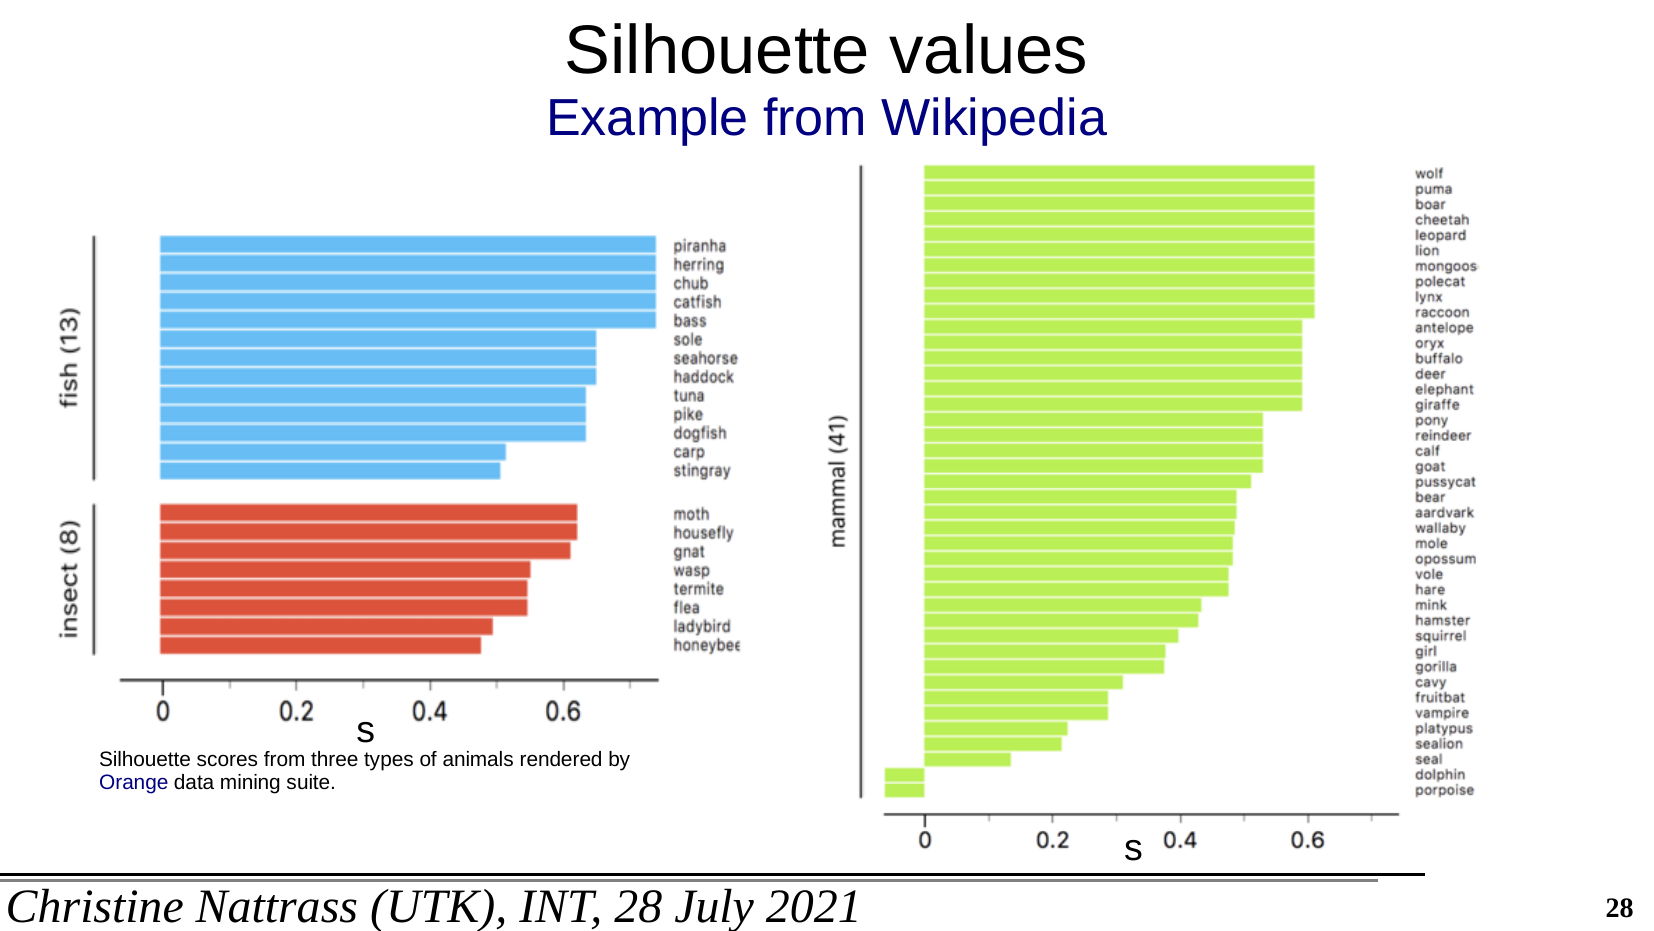

# Silhouette values Example from Wikipedia
s
Silhouette scores from three types of animals rendered by Orange data mining suite.
s